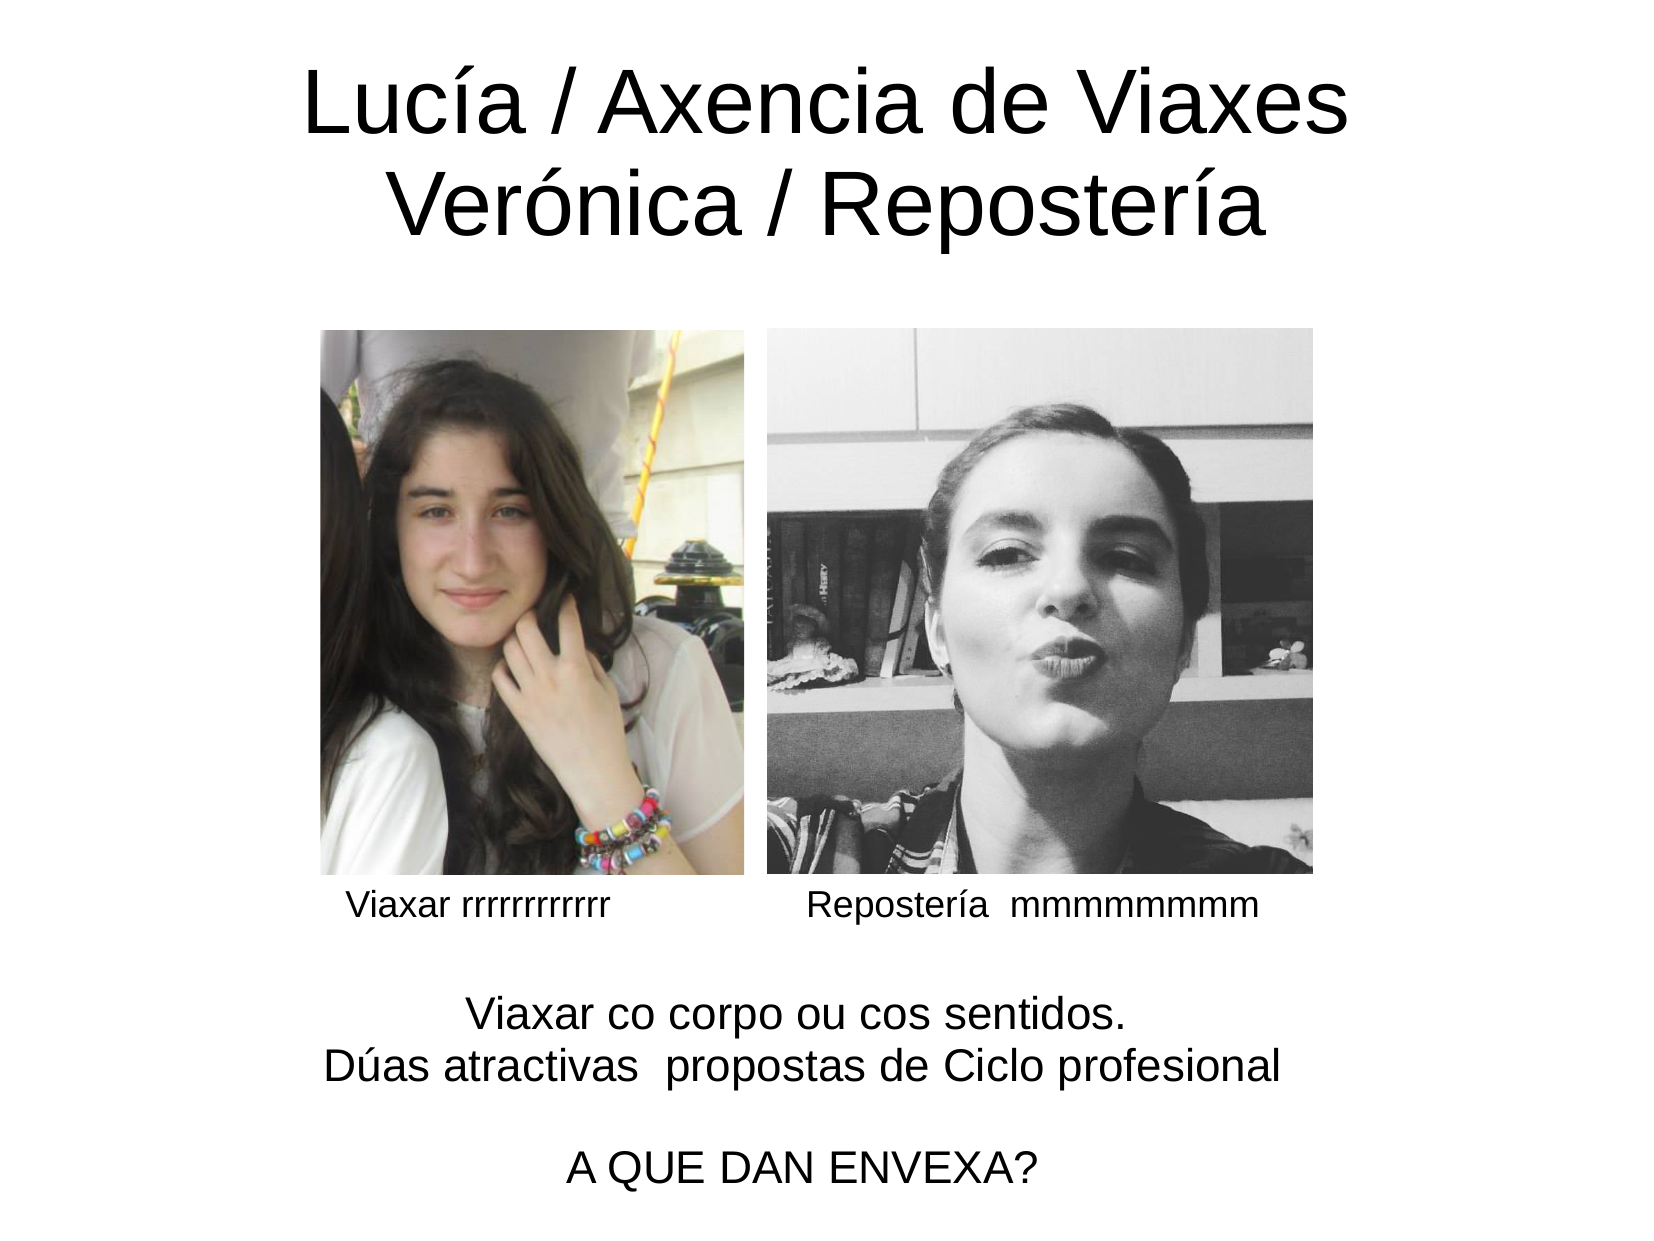

# Lucía / Axencia de Viaxes Verónica / Repostería
Viaxar rrrrrrrrrrrr
Repostería mmmmmmmm
Viaxar co corpo ou cos sentidos.
Dúas atractivas propostas de Ciclo profesional
A QUE DAN ENVEXA?